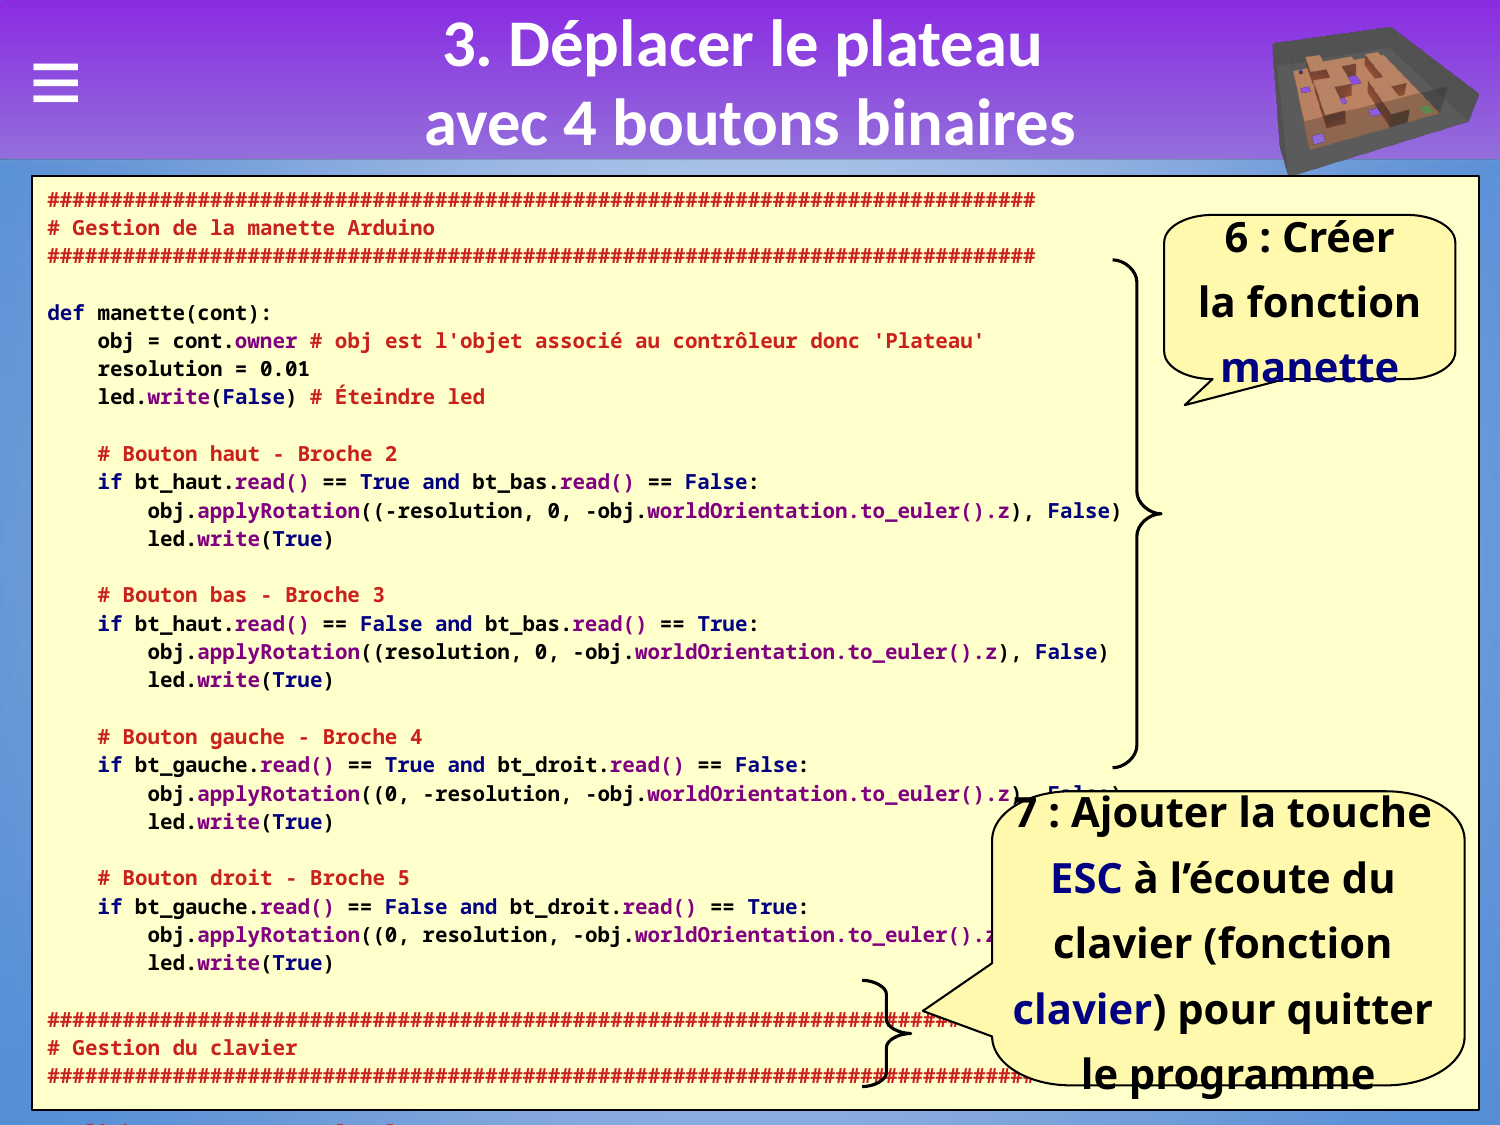

3. Déplacer le plateau
avec 4 boutons binaires
≡
###############################################################################
# Gestion de la manette Arduino
###############################################################################
def manette(cont):
 obj = cont.owner # obj est l'objet associé au contrôleur donc 'Plateau'
 resolution = 0.01
 led.write(False) # Éteindre led
 # Bouton haut - Broche 2
 if bt_haut.read() == True and bt_bas.read() == False:
 obj.applyRotation((-resolution, 0, -obj.worldOrientation.to_euler().z), False)
 led.write(True)
 # Bouton bas - Broche 3
 if bt_haut.read() == False and bt_bas.read() == True:
 obj.applyRotation((resolution, 0, -obj.worldOrientation.to_euler().z), False)
 led.write(True)
 # Bouton gauche - Broche 4
 if bt_gauche.read() == True and bt_droit.read() == False:
 obj.applyRotation((0, -resolution, -obj.worldOrientation.to_euler().z), False)
 led.write(True)
 # Bouton droit - Broche 5
 if bt_gauche.read() == False and bt_droit.read() == True:
 obj.applyRotation((0, resolution, -obj.worldOrientation.to_euler().z), False)
 led.write(True)
###############################################################################
# Gestion du clavier
###############################################################################
# Flèches pour tourner le plateau
def clavier(cont):
 obj = cont.owner # obj est l'objet associé au contrôleur donc 'Plateau'
 keyboard = bge.logic.keyboard
 resolution = 0.01
 # Touche ESC -> Quitter
 if keyboard.inputs[bge.events.ESCKEY].status[0] == ACTIVATE:
 carte.exit()
 bge.logic.endGame()
6 : Créer
la fonction
manette
7 : Ajouter la touche
ESC à l’écoute du
clavier (fonction
clavier) pour quitter
le programme